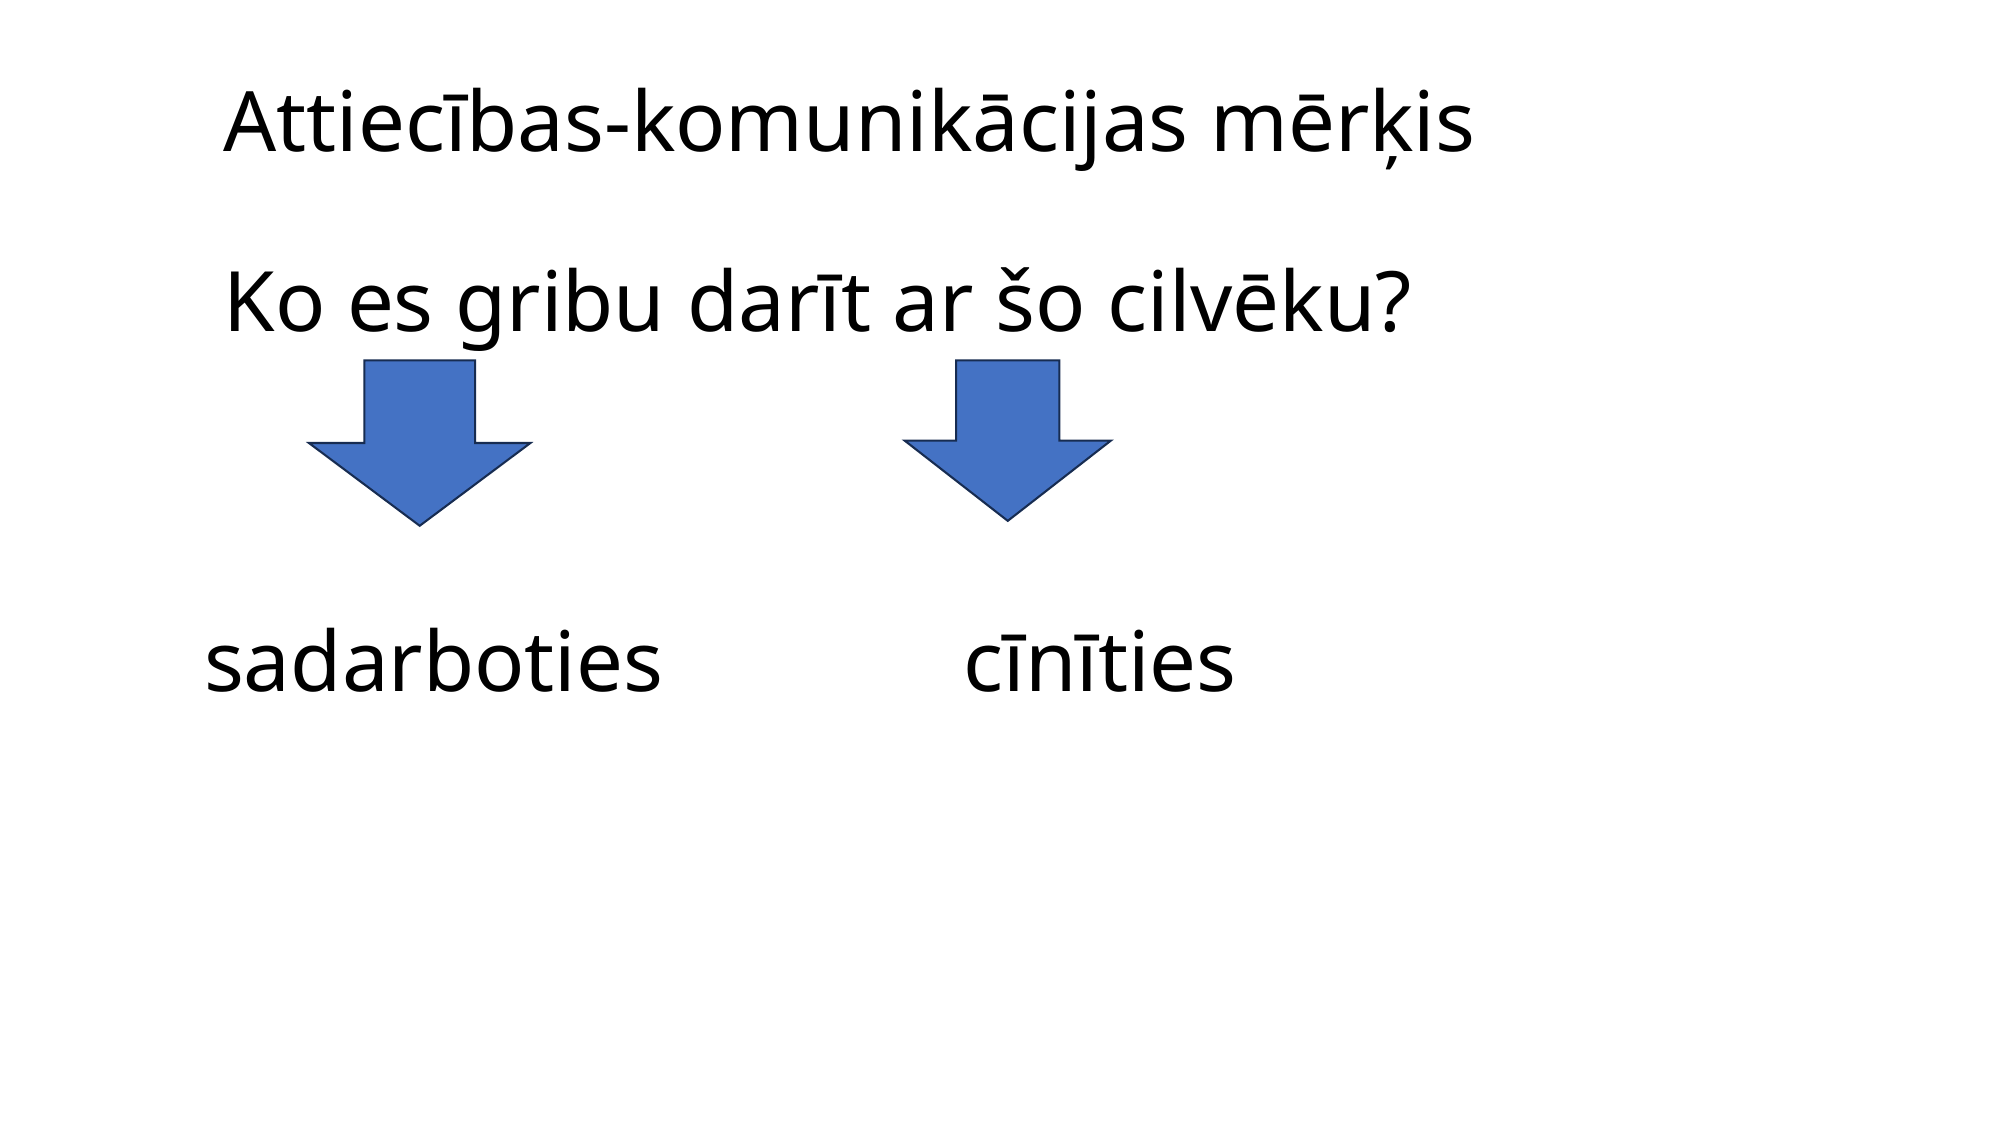

# Attiecības-komunikācijas mērķis Ko es gribu darīt ar šo cilvēku? sadarboties	 	 cīnīties